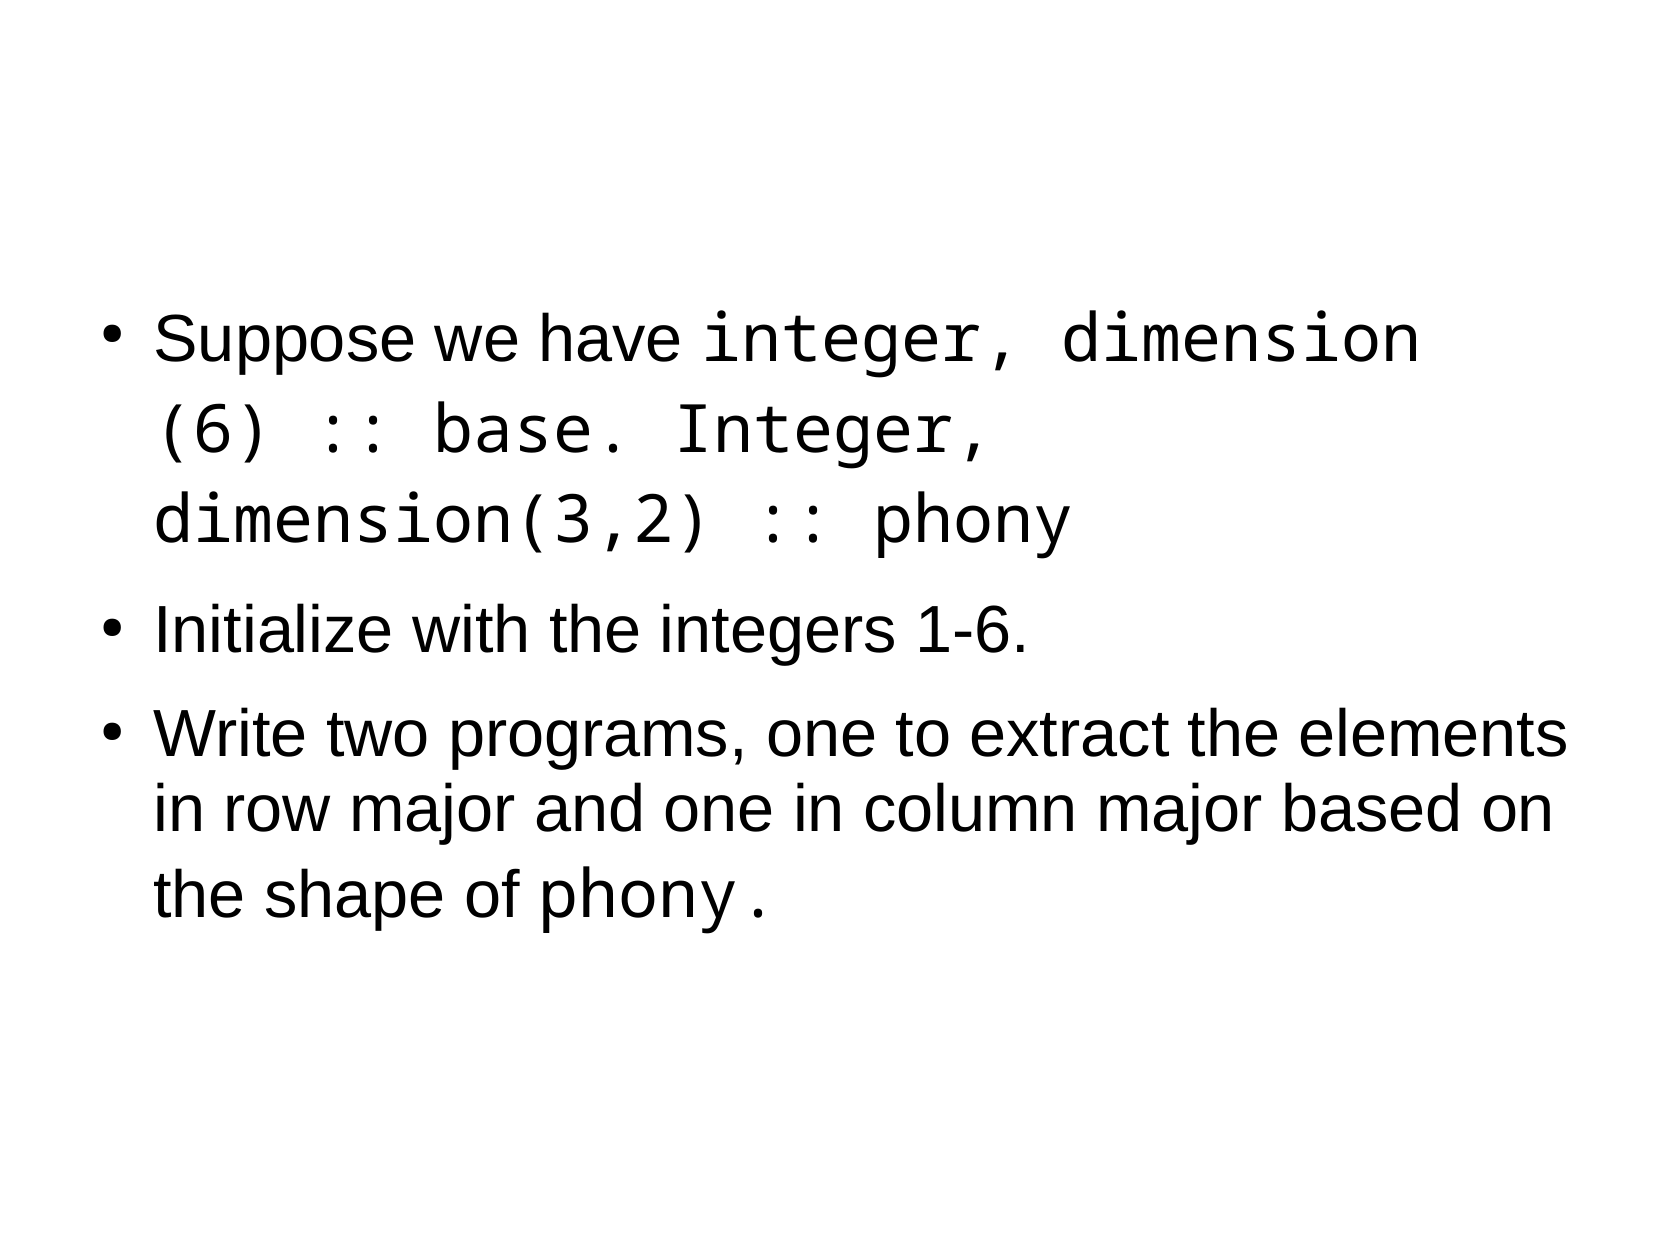

#
Suppose we have integer, dimension (6) :: base. Integer, dimension(3,2) :: phony
Initialize with the integers 1-6.
Write two programs, one to extract the elements in row major and one in column major based on the shape of phony.